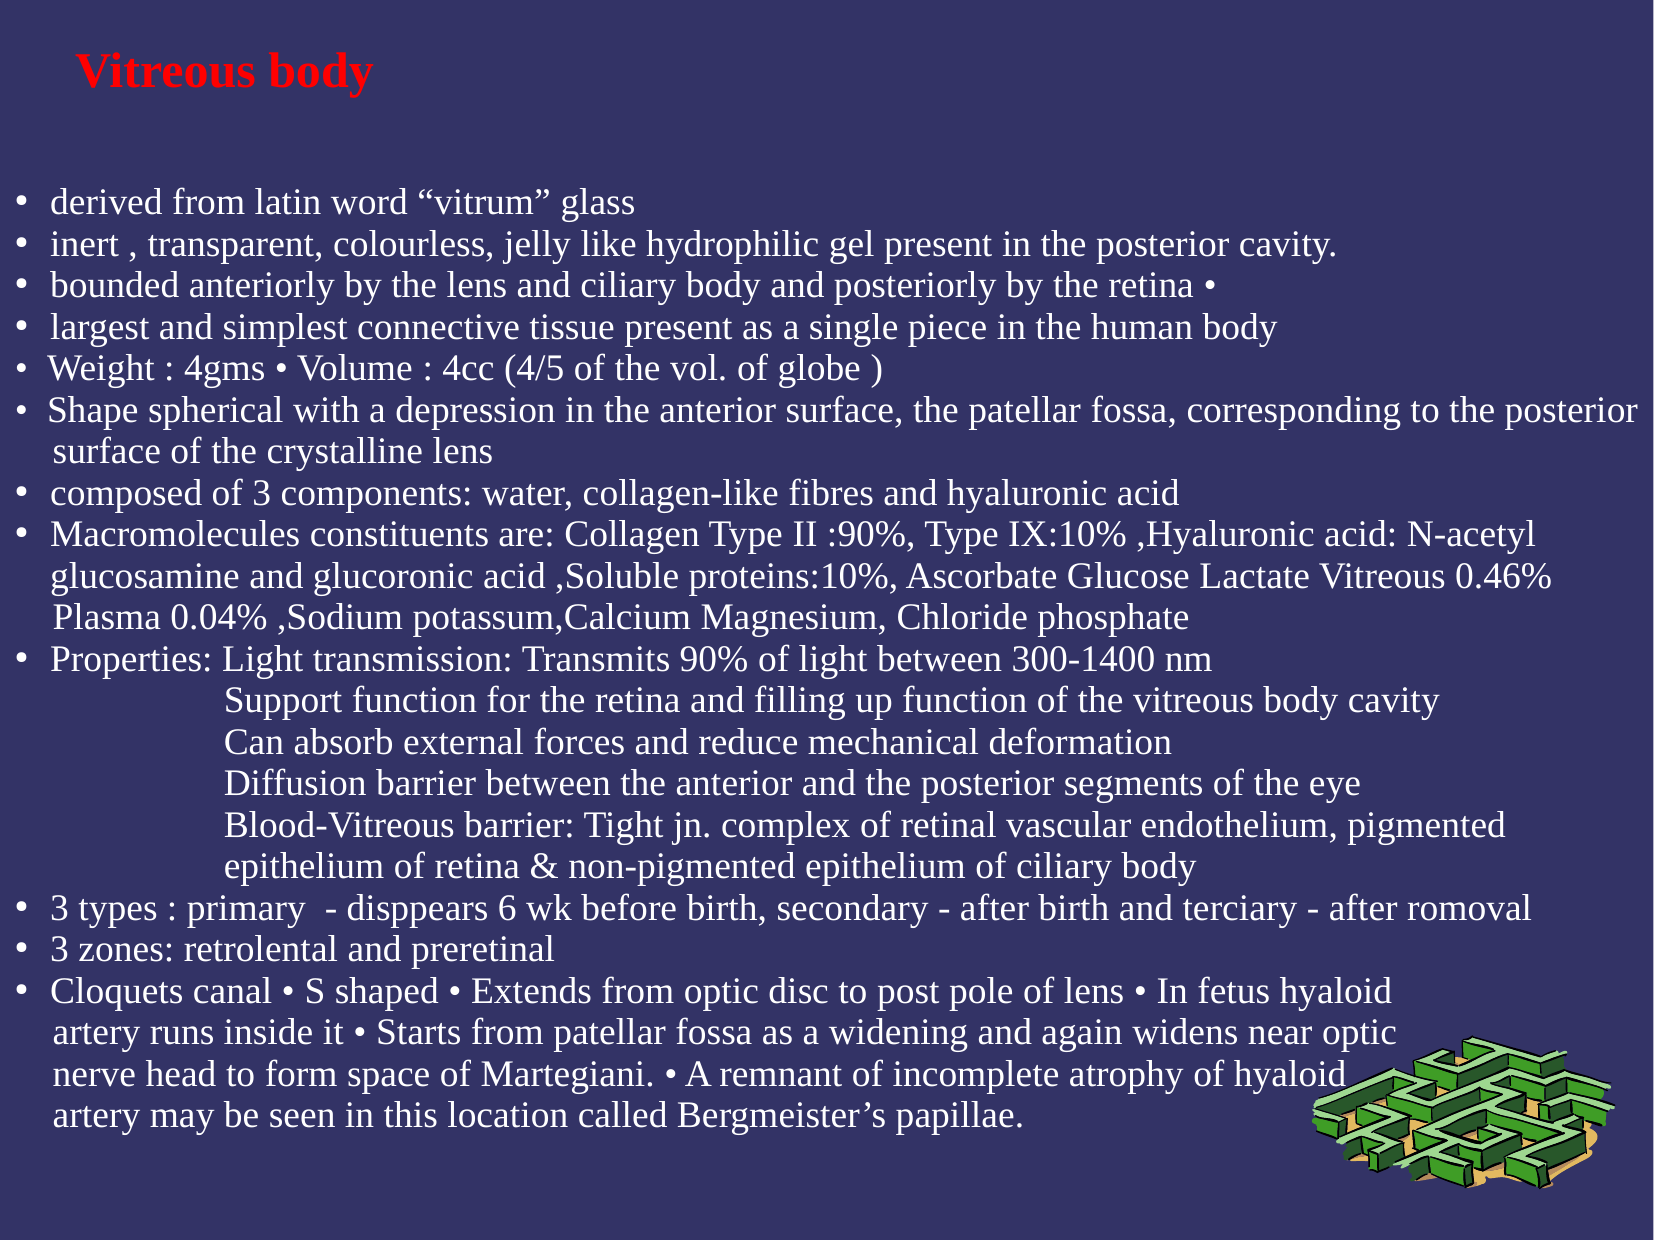

Vitreous body
derived from latin word “vitrum” glass
inert , transparent, colourless, jelly like hydrophilic gel present in the posterior cavity.
bounded anteriorly by the lens and ciliary body and posteriorly by the retina •
largest and simplest connective tissue present as a single piece in the human body
• Weight : 4gms • Volume : 4cc (4/5 of the vol. of globe )
• Shape spherical with a depression in the anterior surface, the patellar fossa, corresponding to the posterior
 surface of the crystalline lens
composed of 3 components: water, collagen-like fibres and hyaluronic acid
Macromolecules constituents are: Collagen Type II :90%, Type IX:10% ,Hyaluronic acid: N-acetyl glucosamine and glucoronic acid ,Soluble proteins:10%, Ascorbate Glucose Lactate Vitreous 0.46%
 Plasma 0.04% ,Sodium potassum,Calcium Magnesium, Chloride phosphate
Properties: Light transmission: Transmits 90% of light between 300-1400 nm
 Support function for the retina and filling up function of the vitreous body cavity
 Can absorb external forces and reduce mechanical deformation
 Diffusion barrier between the anterior and the posterior segments of the eye
 Blood-Vitreous barrier: Tight jn. complex of retinal vascular endothelium, pigmented
 epithelium of retina & non-pigmented epithelium of ciliary body
3 types : primary - disppears 6 wk before birth, secondary - after birth and terciary - after romoval
3 zones: retrolental and preretinal
Cloquets canal • S shaped • Extends from optic disc to post pole of lens • In fetus hyaloid
 artery runs inside it • Starts from patellar fossa as a widening and again widens near optic
 nerve head to form space of Martegiani. • A remnant of incomplete atrophy of hyaloid
 artery may be seen in this location called Bergmeister’s papillae.